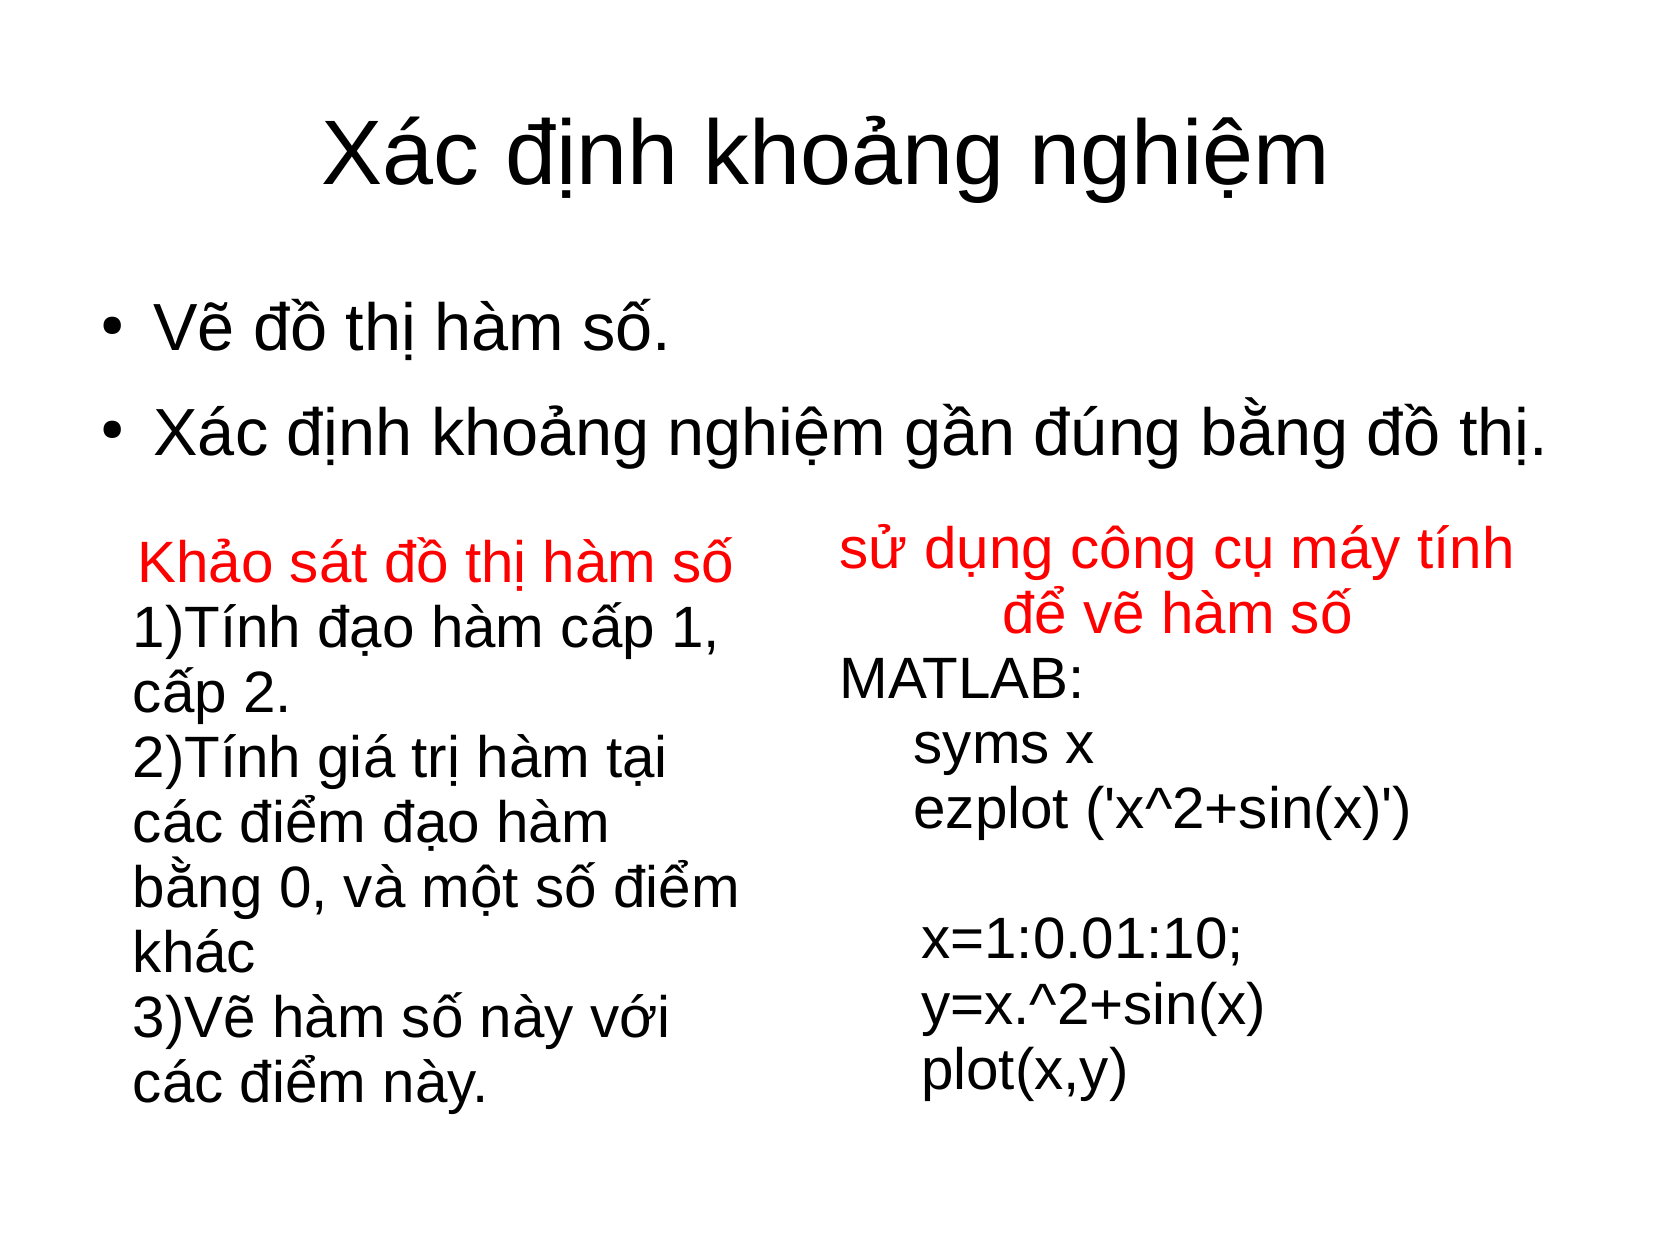

# Xác định khoảng nghiệm
Vẽ đồ thị hàm số.
Xác định khoảng nghiệm gần đúng bằng đồ thị.
sử dụng công cụ máy tính để vẽ hàm số
MATLAB:
	syms x
	ezplot ('x^2+sin(x)')
 x=1:0.01:10;
 y=x.^2+sin(x)
 plot(x,y)
Khảo sát đồ thị hàm số
Tính đạo hàm cấp 1, cấp 2.
Tính giá trị hàm tại các điểm đạo hàm bằng 0, và một số điểm khác
Vẽ hàm số này với các điểm này.